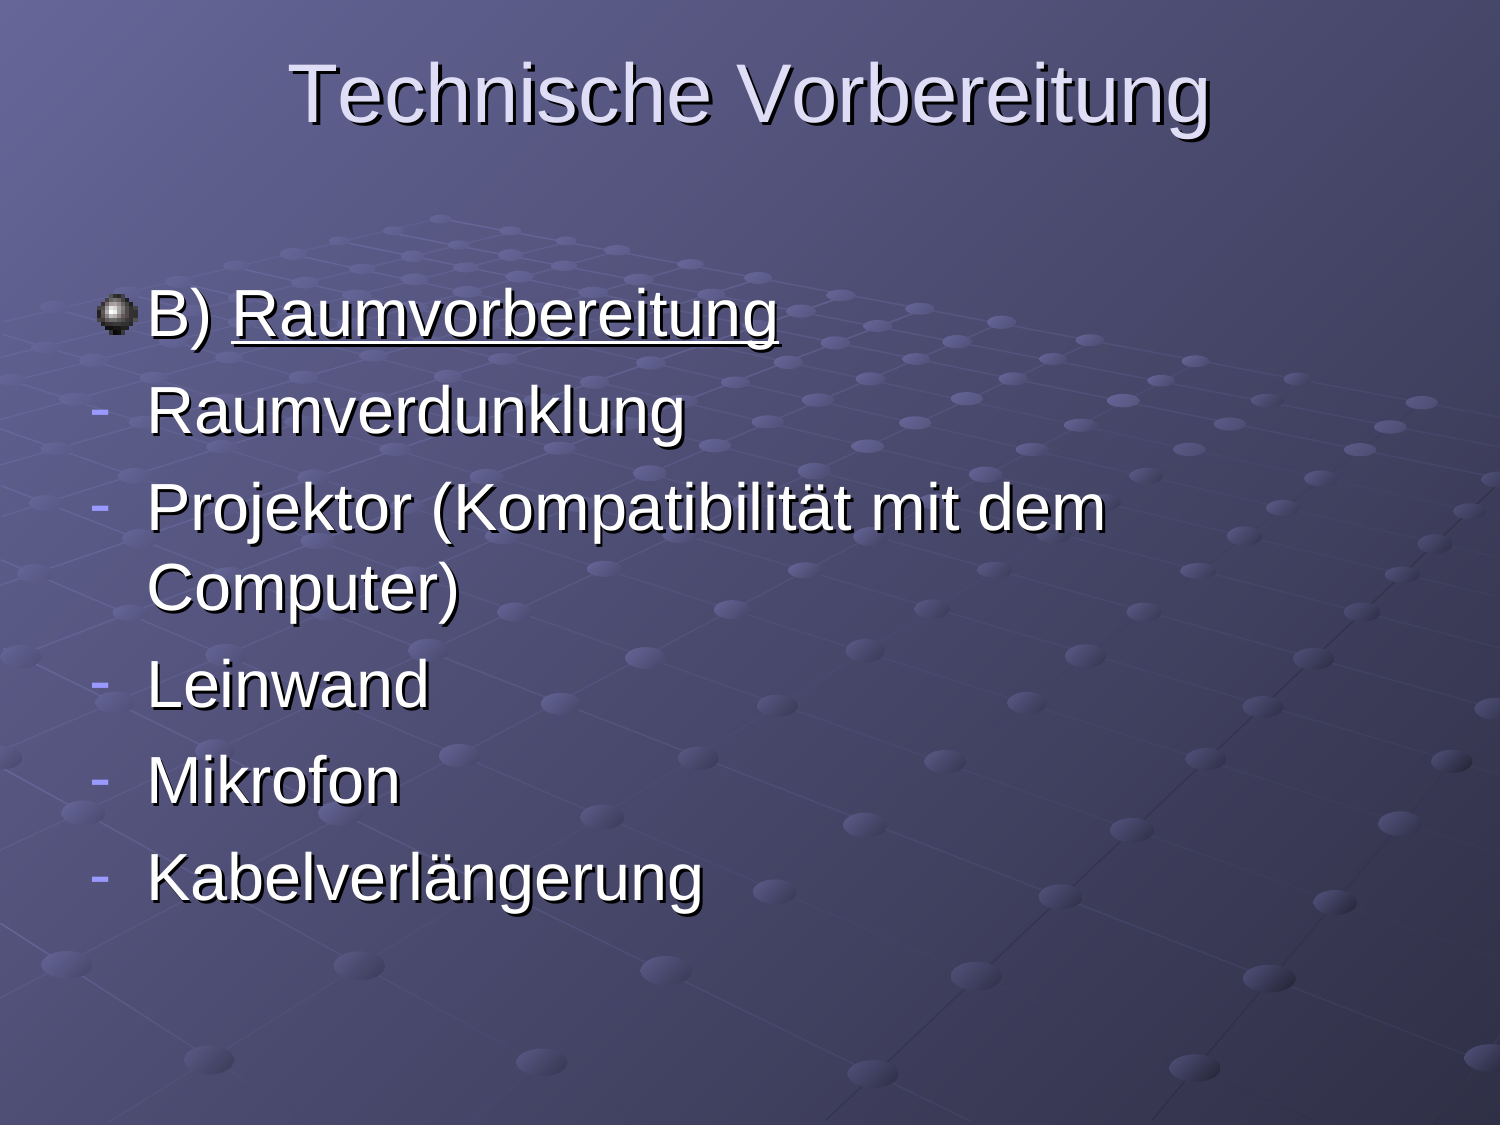

# Technische Vorbereitung
B) Raumvorbereitung
Raumverdunklung
Projektor (Kompatibilität mit dem Computer)
Leinwand
Mikrofon
Kabelverlängerung